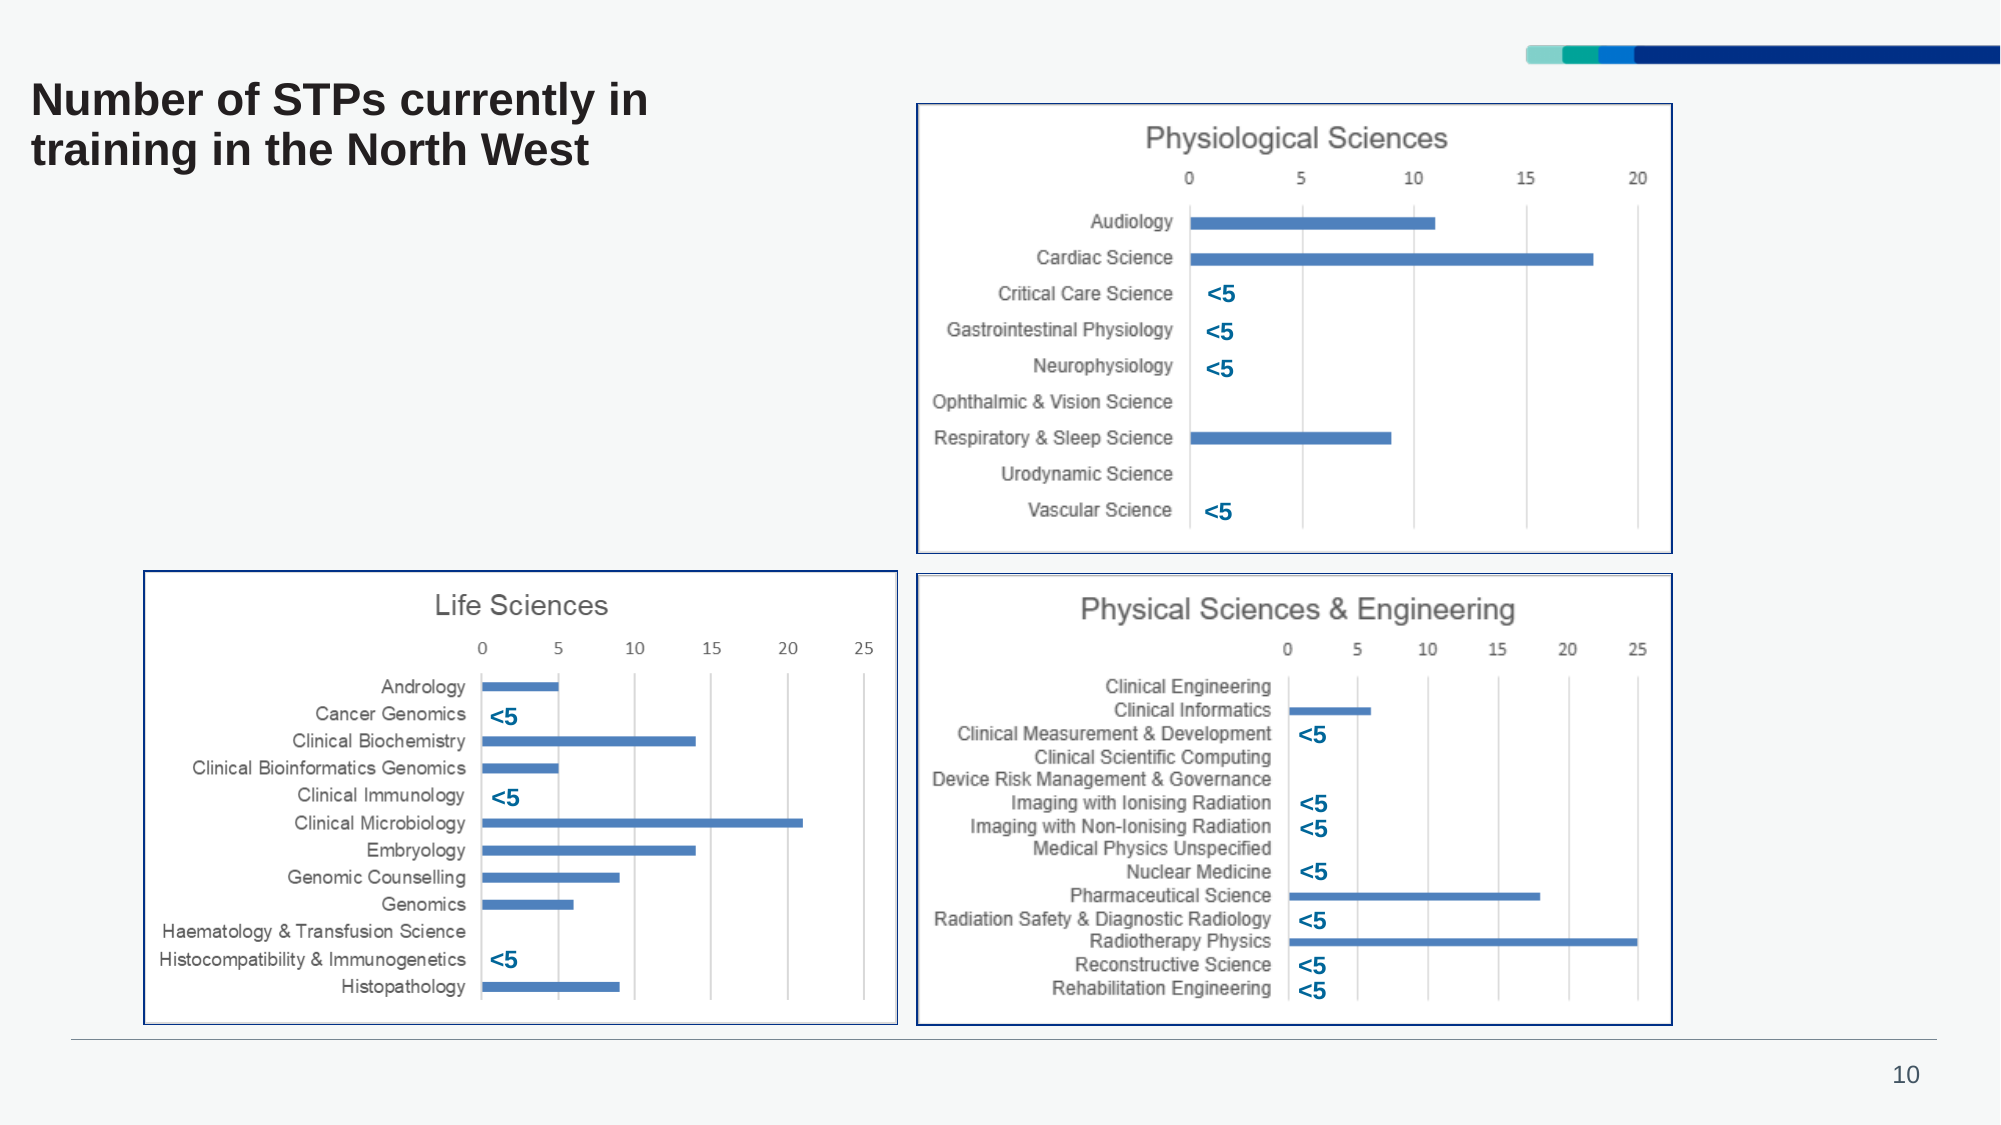

# Number of STPs currently in training in the North West
<5
<5
<5
<5
<5
<5
<5
<5
<5
<5
<5
<5
<5
<5